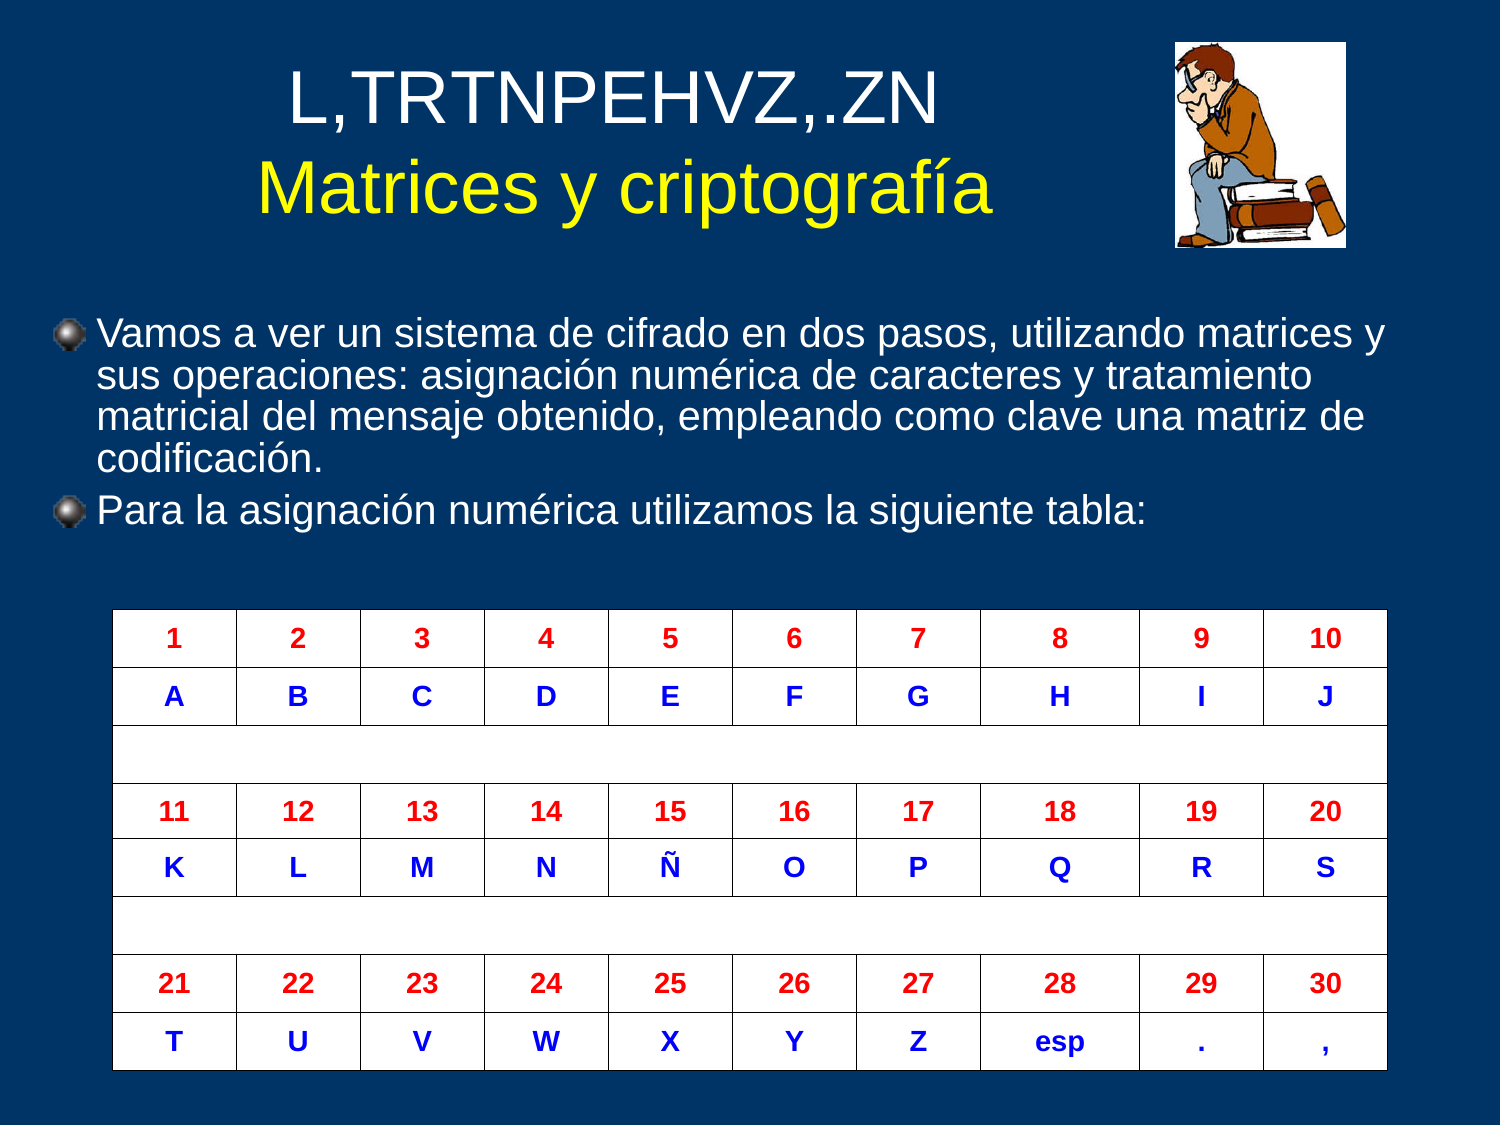

# L,TRTNPEHVZ,.ZN Matrices y criptografía
Vamos a ver un sistema de cifrado en dos pasos, utilizando matrices y sus operaciones: asignación numérica de caracteres y tratamiento matricial del mensaje obtenido, empleando como clave una matriz de codificación.
Para la asignación numérica utilizamos la siguiente tabla:
| 1 | 2 | 3 | 4 | 5 | 6 | 7 | 8 | 9 | 10 |
| --- | --- | --- | --- | --- | --- | --- | --- | --- | --- |
| A | B | C | D | E | F | G | H | I | J |
| | | | | | | | | | |
| 11 | 12 | 13 | 14 | 15 | 16 | 17 | 18 | 19 | 20 |
| K | L | M | N | Ñ | O | P | Q | R | S |
| | | | | | | | | | |
| 21 | 22 | 23 | 24 | 25 | 26 | 27 | 28 | 29 | 30 |
| T | U | V | W | X | Y | Z | esp | . | , |